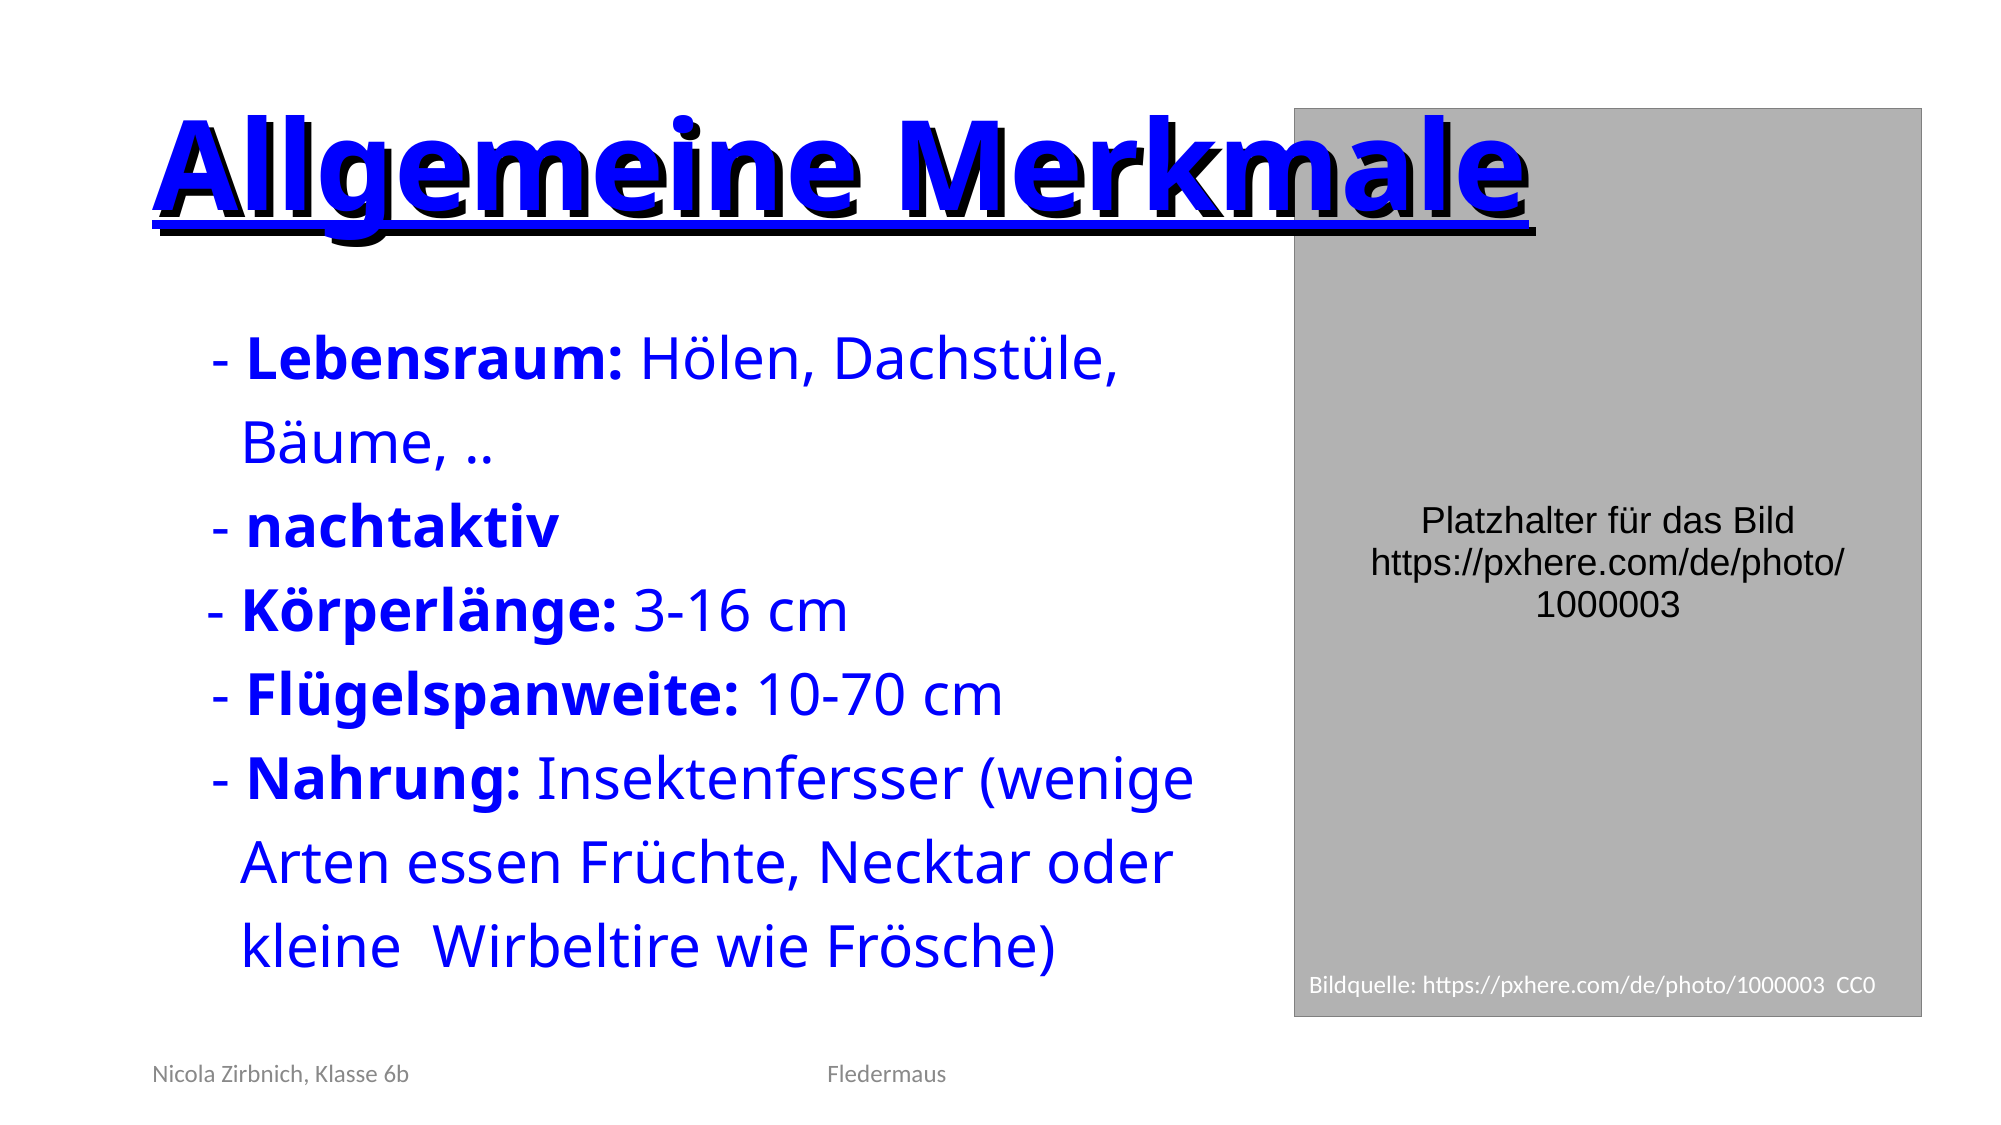

# Allgemeine Merkmale
Platzhalter für das Bild
https://pxhere.com/de/photo/
1000003
- Lebensraum: Hölen, Dachstüle, Bäume, ..
- nachtaktiv
 - Körperlänge: 3-16 cm
- Flügelspanweite: 10-70 cm
- Nahrung: Insektenfersser (wenige Arten essen Früchte, Necktar oder kleine Wirbeltire wie Frösche)
Bildquelle: https://pxhere.com/de/photo/1000003 CC0
Nicola Zirbnich, Klasse 6b Fledermaus